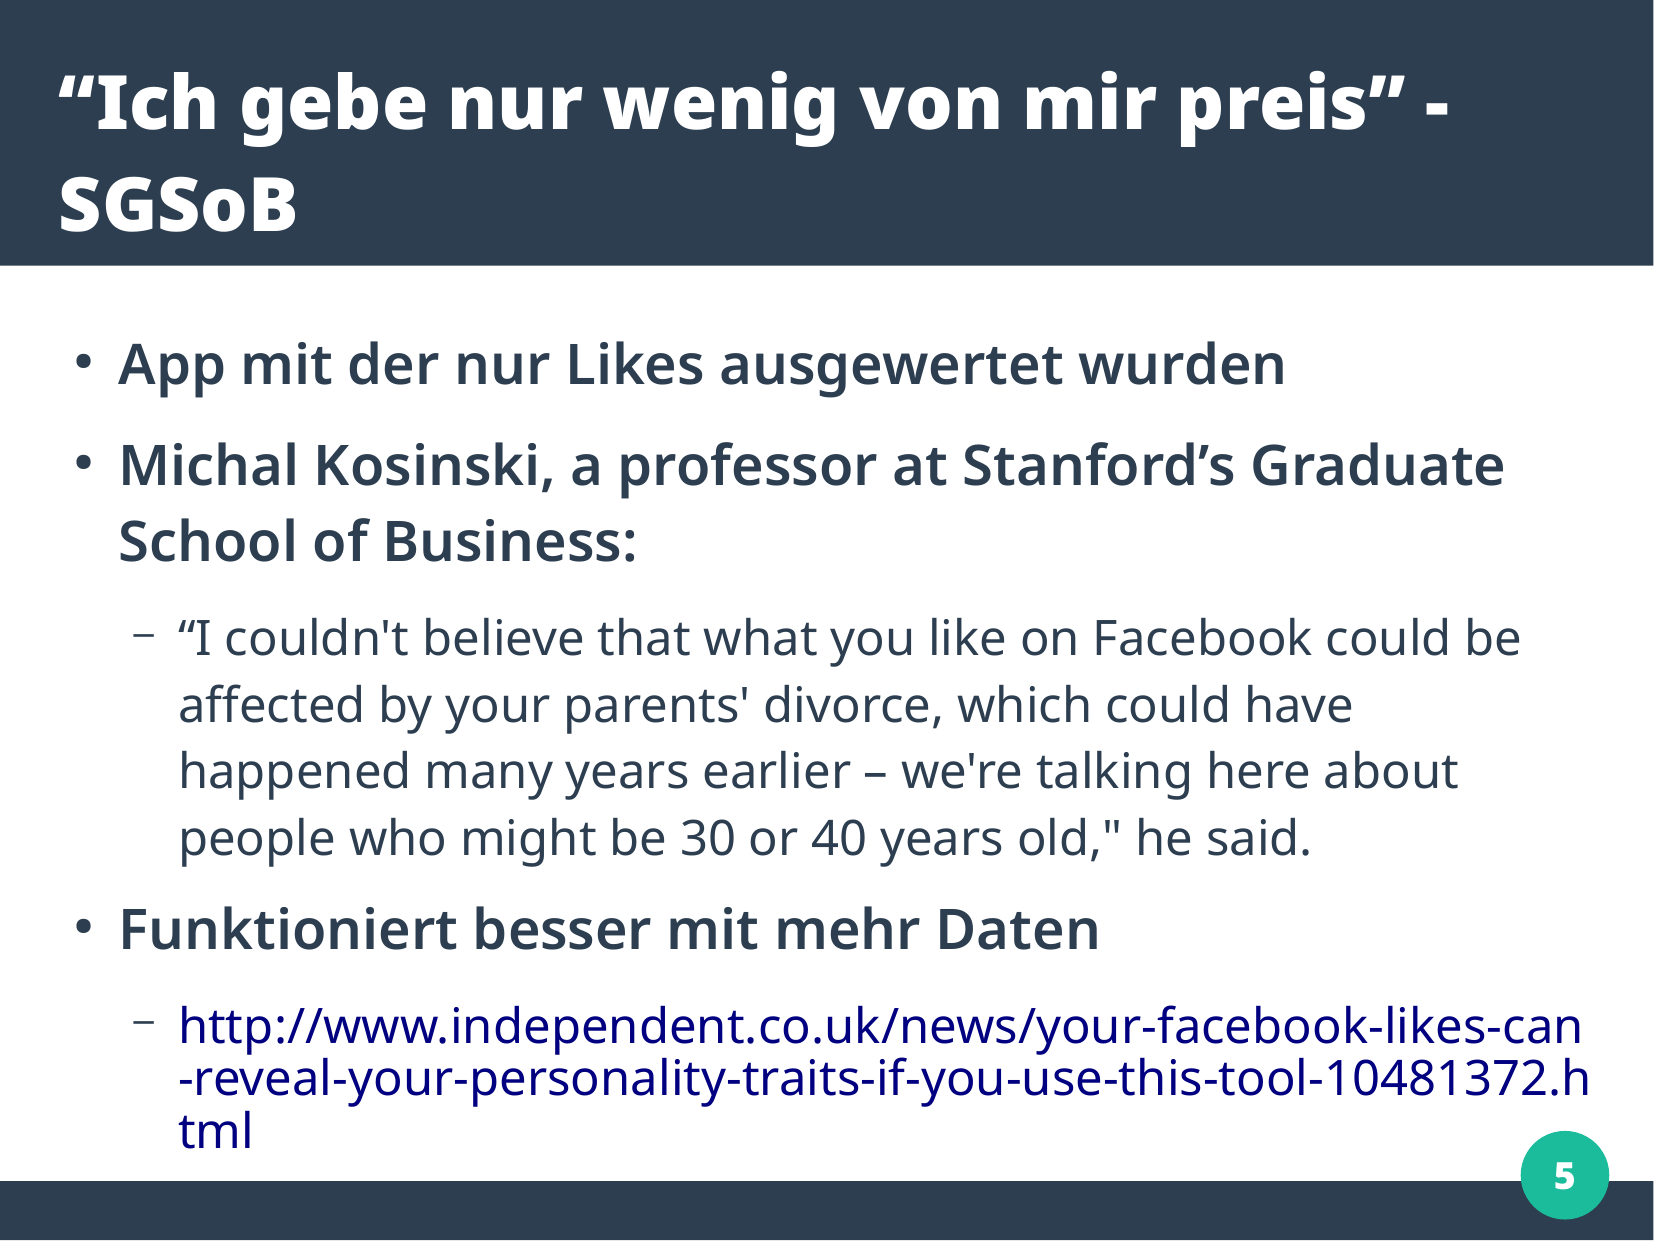

# “Ich gebe nur wenig von mir preis” - SGSoB
App mit der nur Likes ausgewertet wurden
Michal Kosinski, a professor at Stanford’s Graduate School of Business:
“I couldn't believe that what you like on Facebook could be affected by your parents' divorce, which could have happened many years earlier – we're talking here about people who might be 30 or 40 years old," he said.
Funktioniert besser mit mehr Daten
http://www.independent.co.uk/news/your-facebook-likes-can-reveal-your-personality-traits-if-you-use-this-tool-10481372.html
5